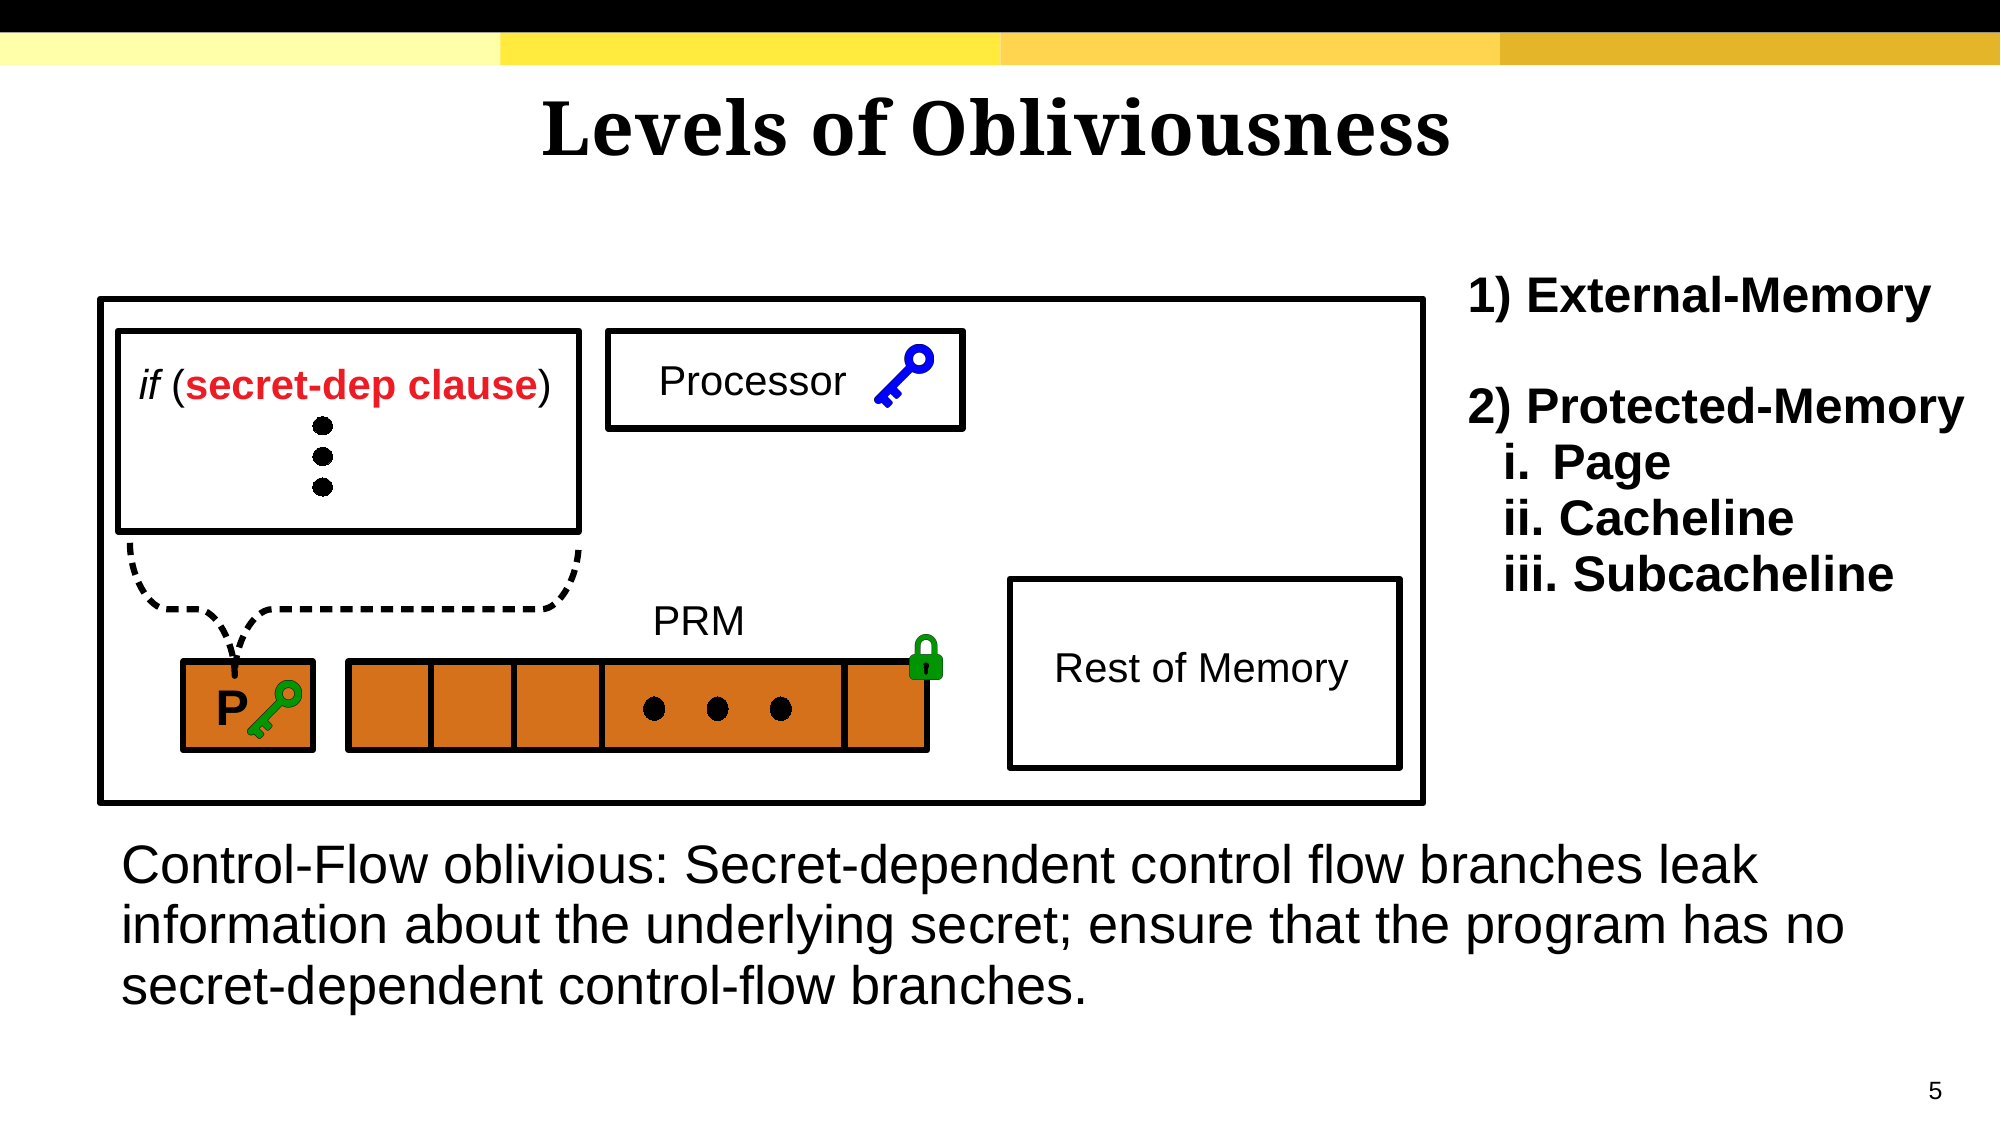

# Levels of Obliviousness
 External-Memory
 Protected-Memory
 Page
 Cacheline
 Subcacheline
Processor
if (secret-dep clause)
PRM
Rest of Memory
P
Control-Flow oblivious: Secret-dependent control flow branches leak
information about the underlying secret; ensure that the program has no
secret-dependent control-flow branches.
5